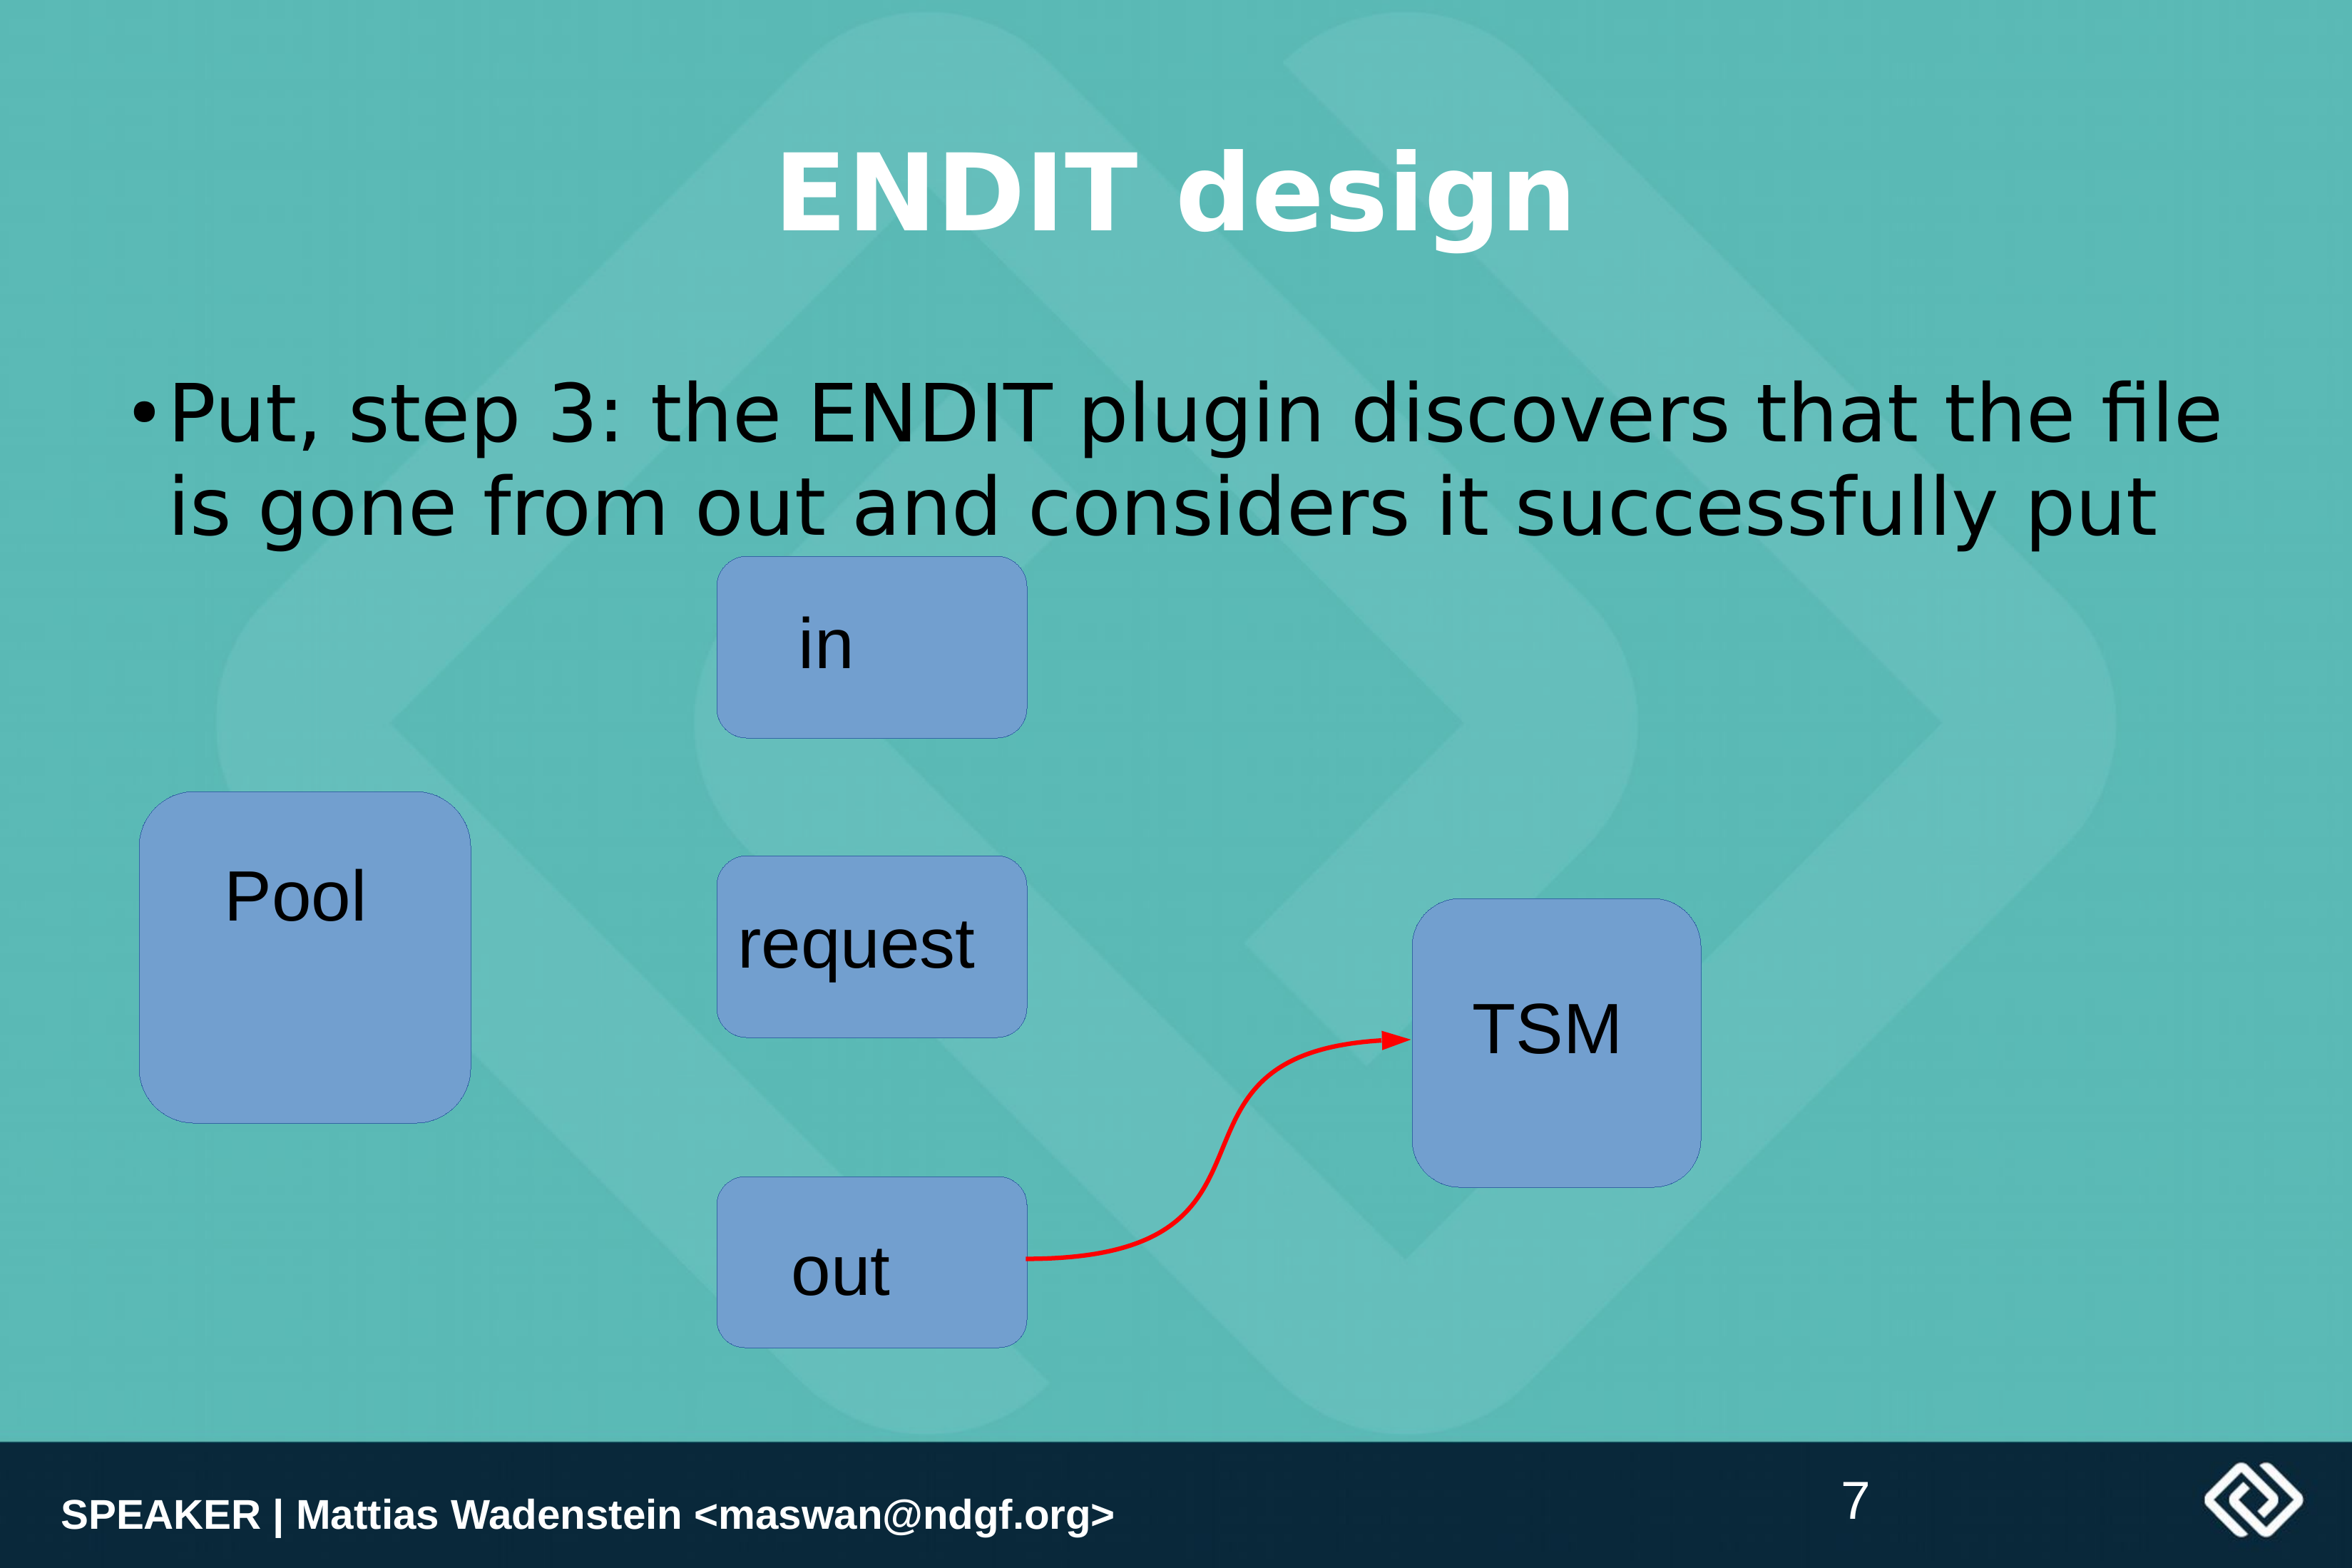

# ENDIT design
Put, step 3: the ENDIT plugin discovers that the file is gone from out and considers it successfully put
in
Pool
request
TSM
out